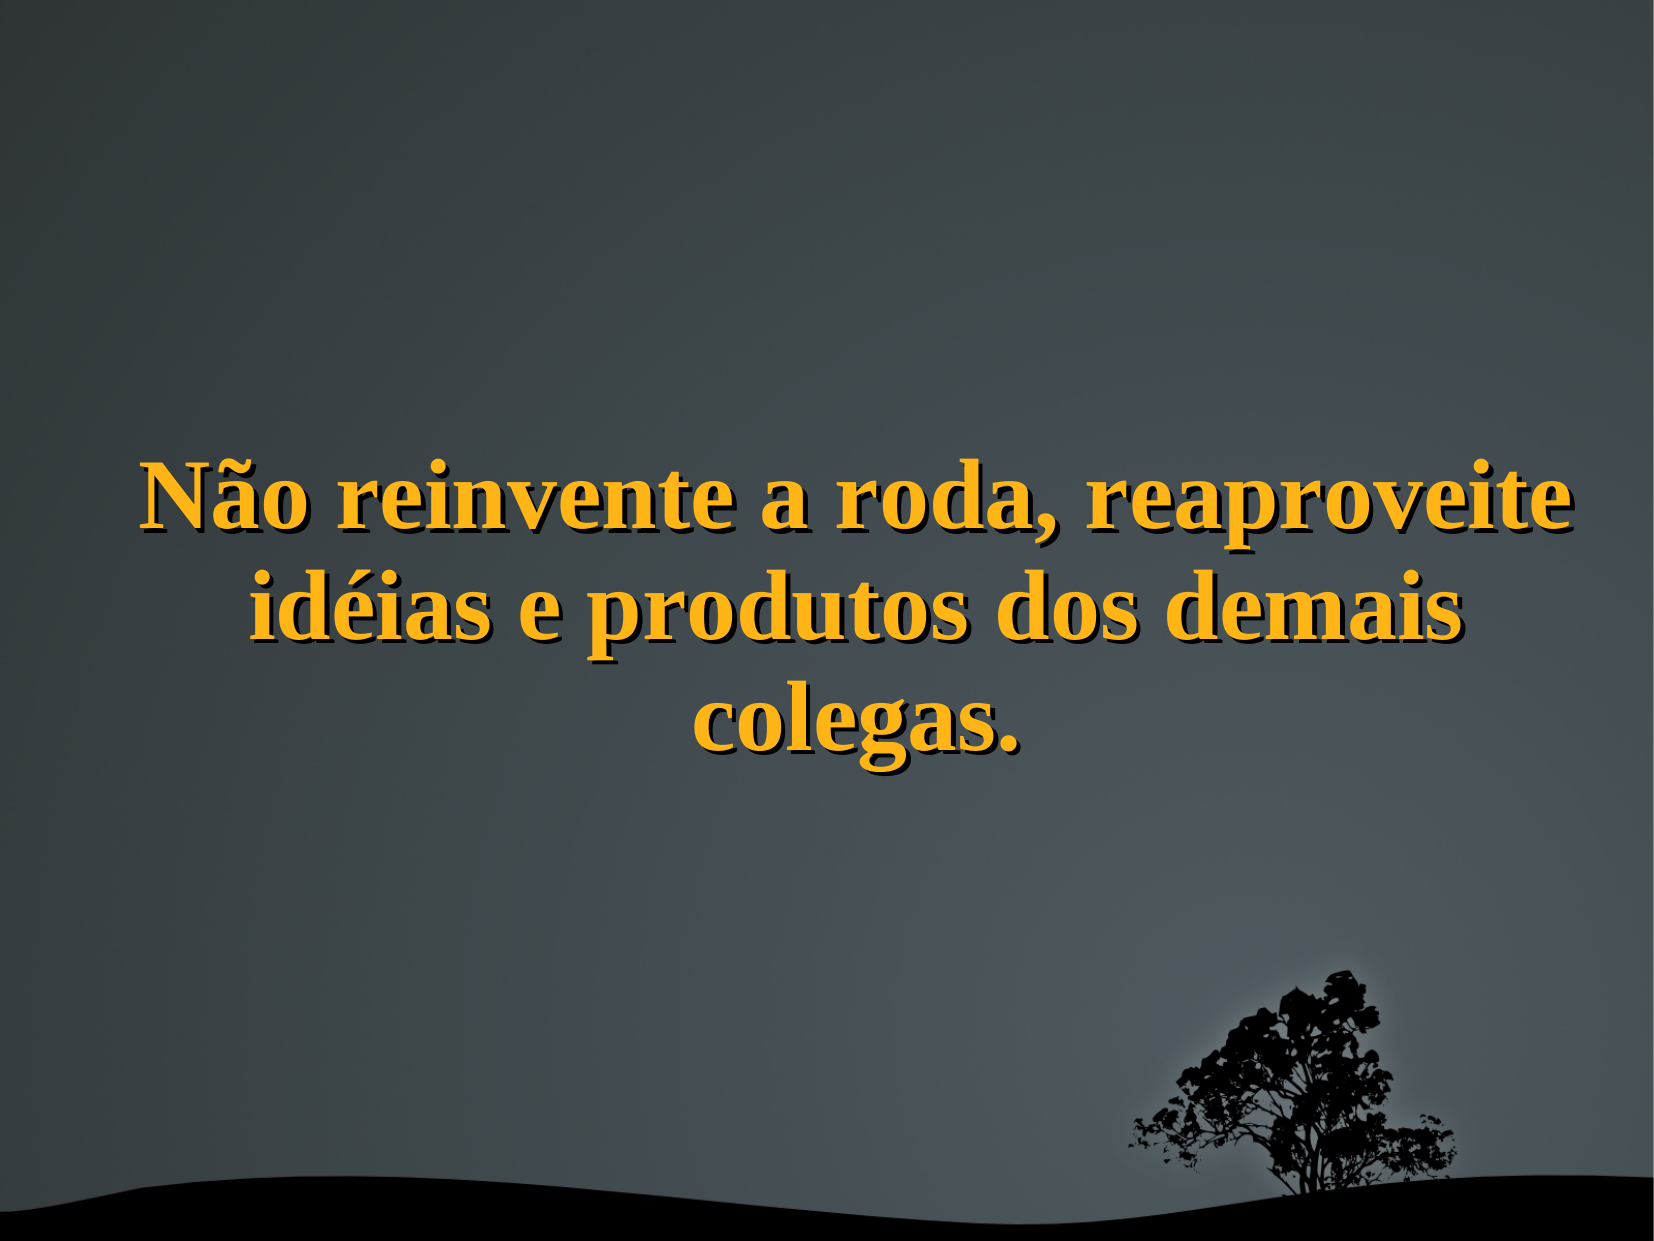

# Não reinvente a roda, reaproveite idéias e produtos dos demais colegas.